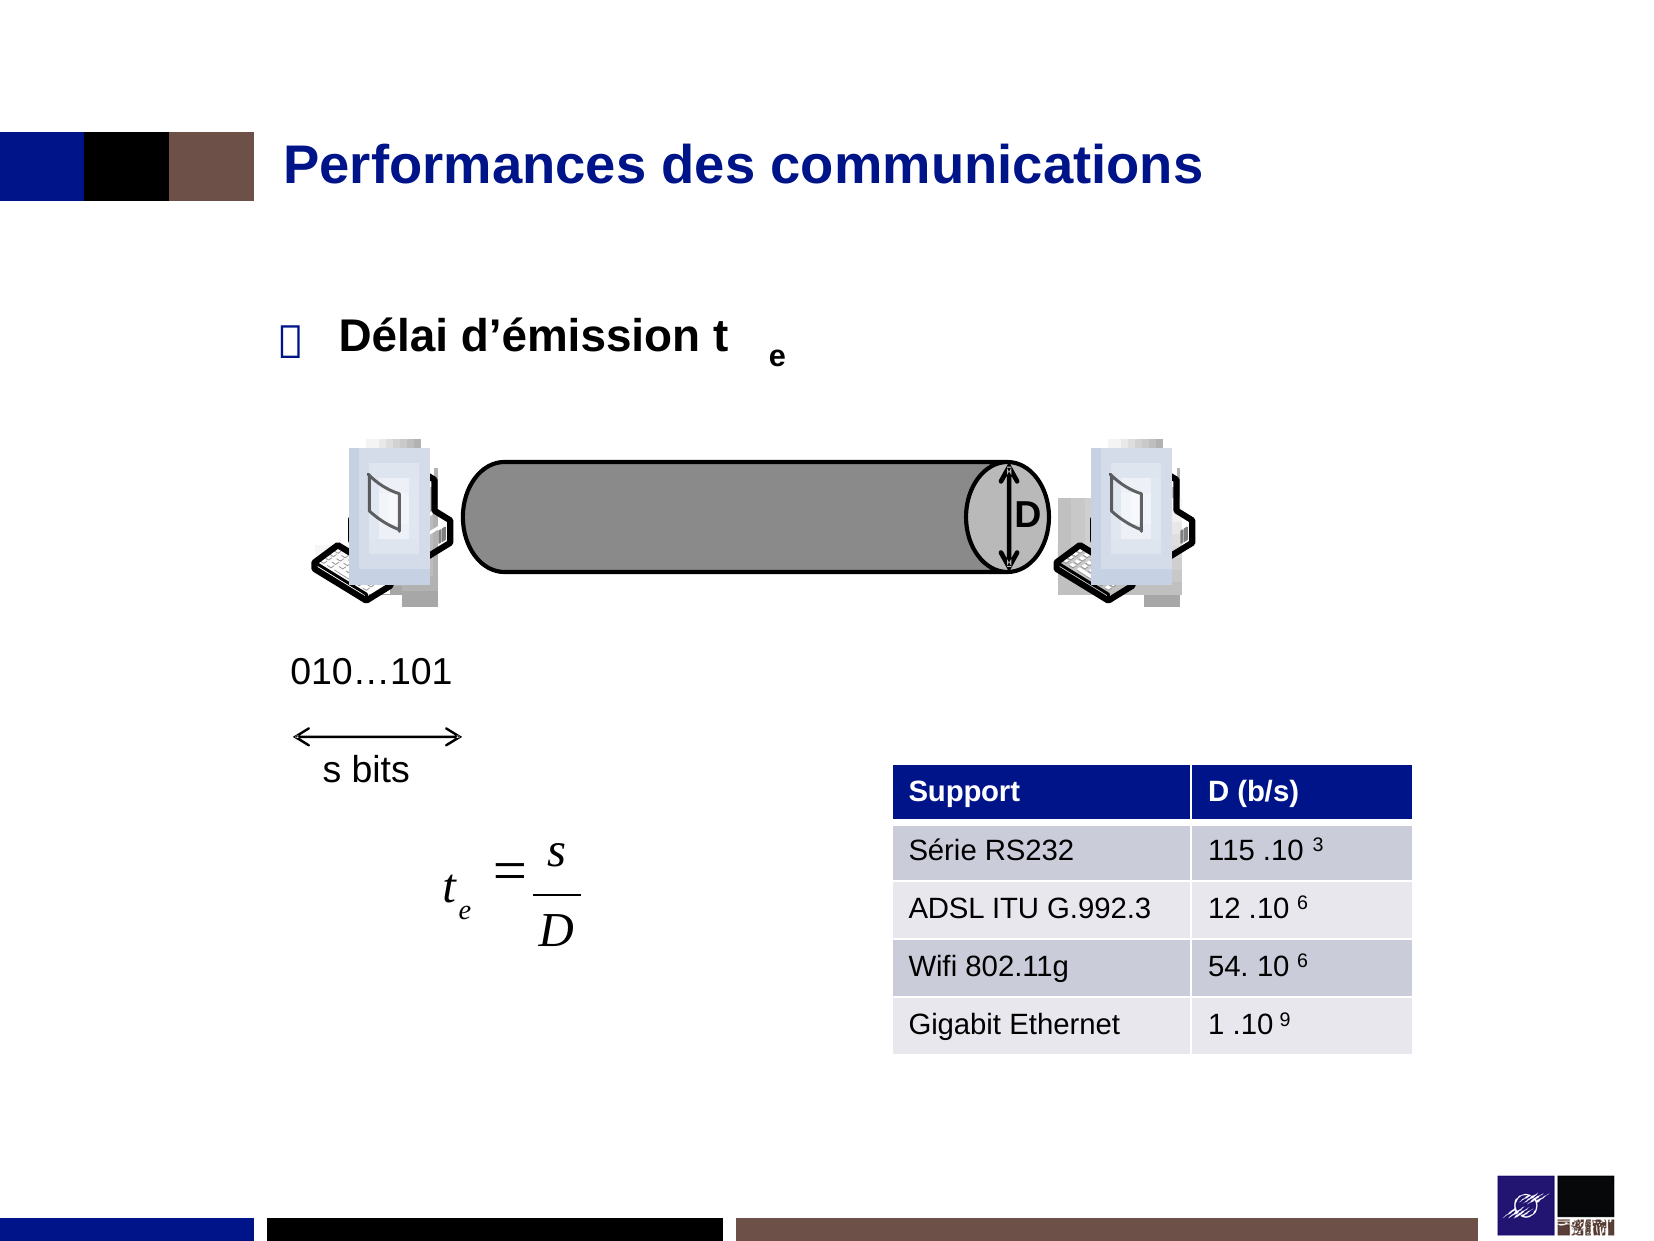

Performances des communications
Délai d’émission t

e
D
010…101
s bits
Support
D (b/s)
s
Série RS232
115 .10
3

t
ADSL ITU G.992.3
12 .10
6
e
D
Wifi 802.11g
54. 10
6
Gigabit Ethernet
1 .10
9
21
Institut Mines-Télécom
Introduction aux réseaux de données
02/03/2020